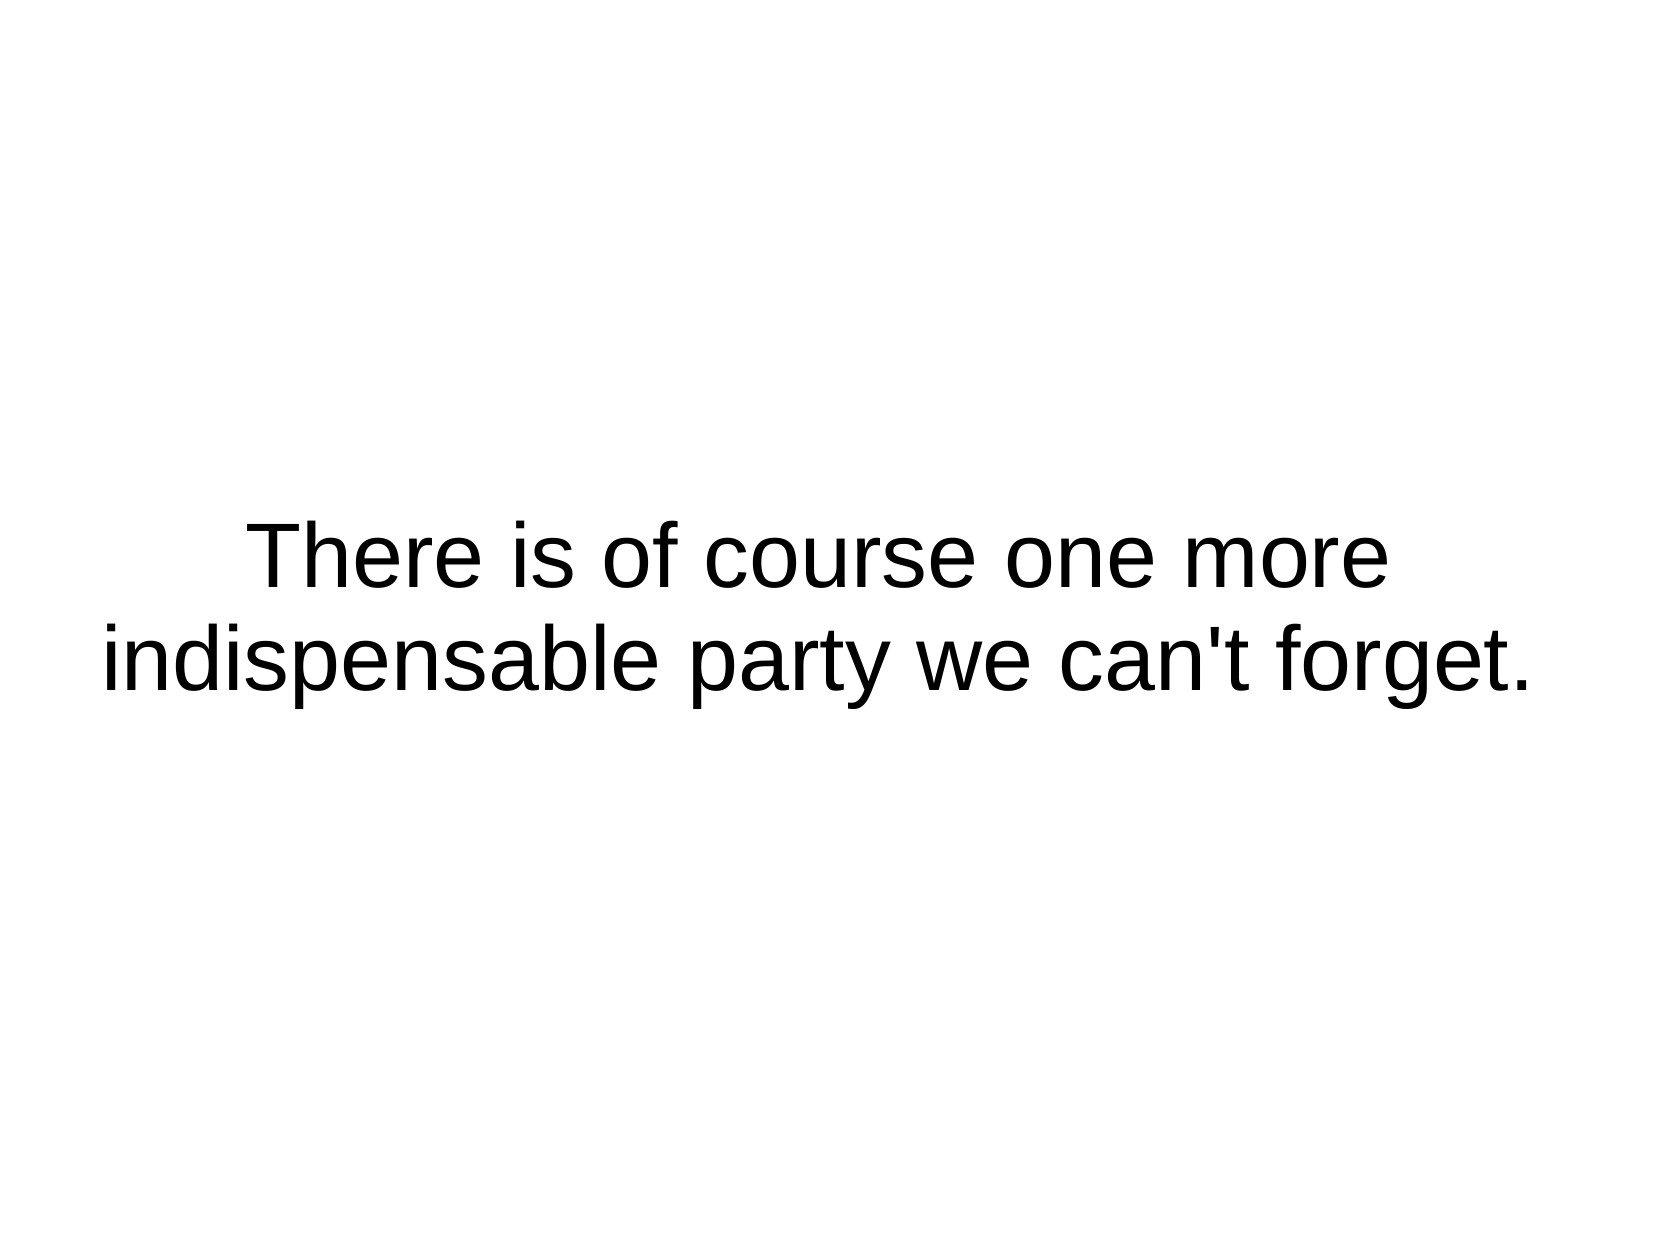

# There is of course one more indispensable party we can't forget.